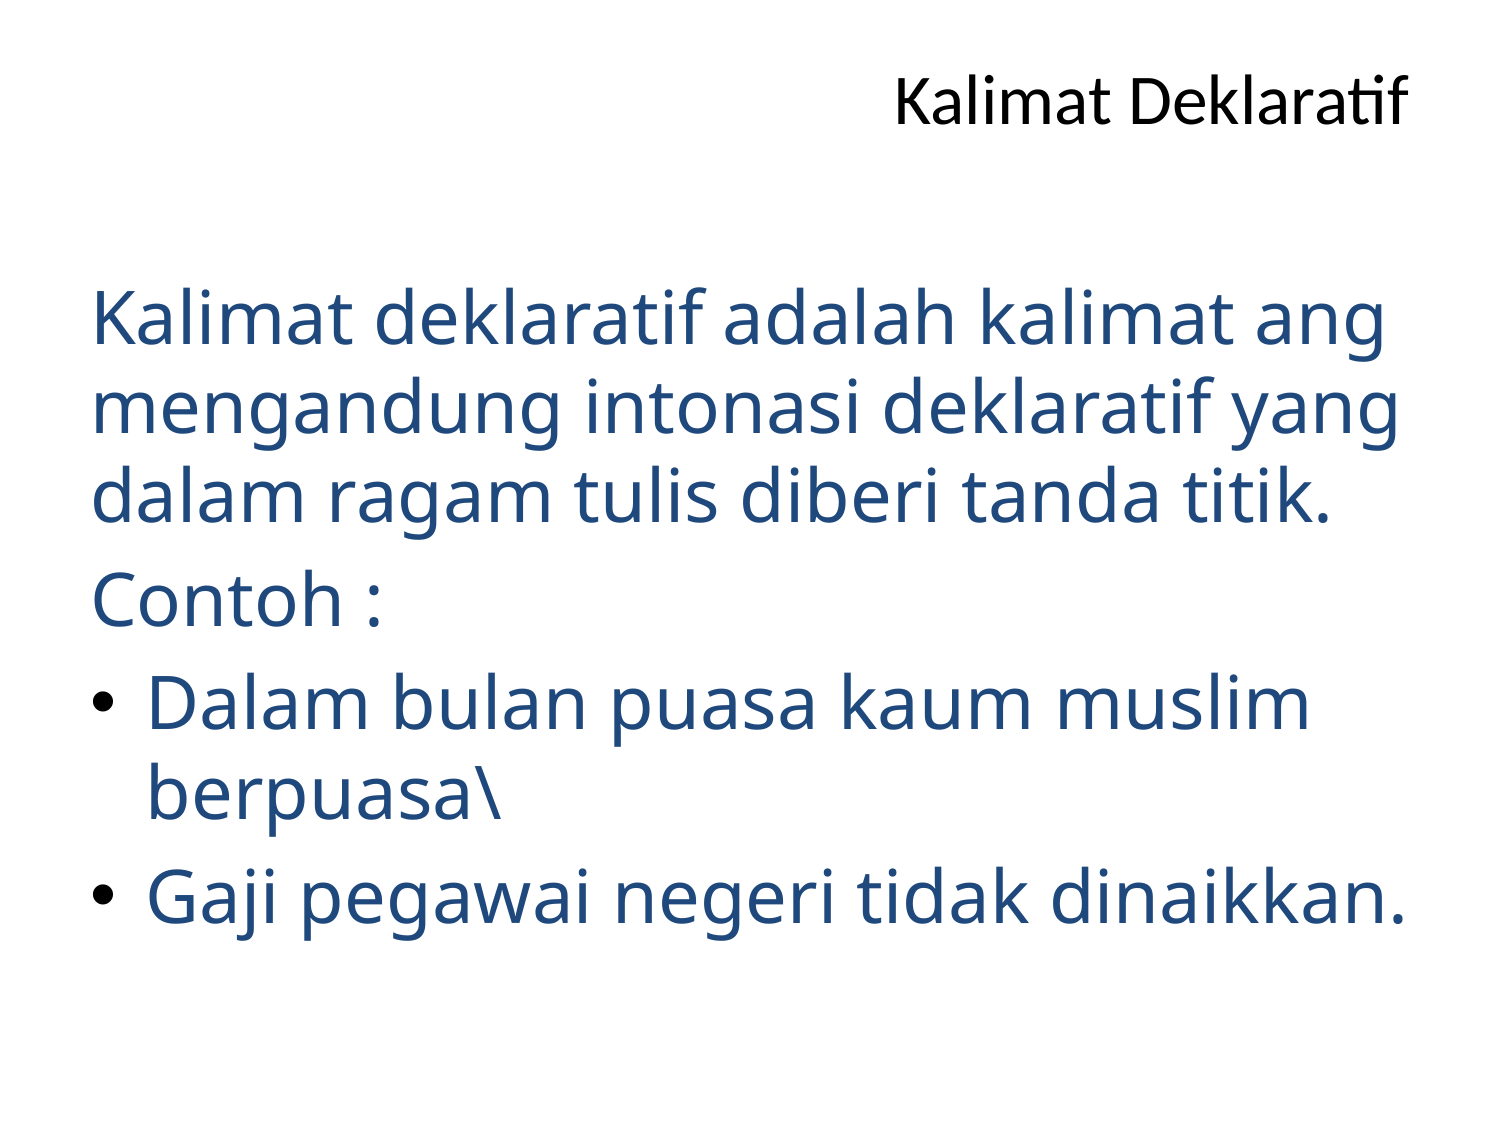

# Kalimat Deklaratif
Kalimat deklaratif adalah kalimat ang mengandung intonasi deklaratif yang dalam ragam tulis diberi tanda titik.
Contoh :
Dalam bulan puasa kaum muslim berpuasa\
Gaji pegawai negeri tidak dinaikkan.